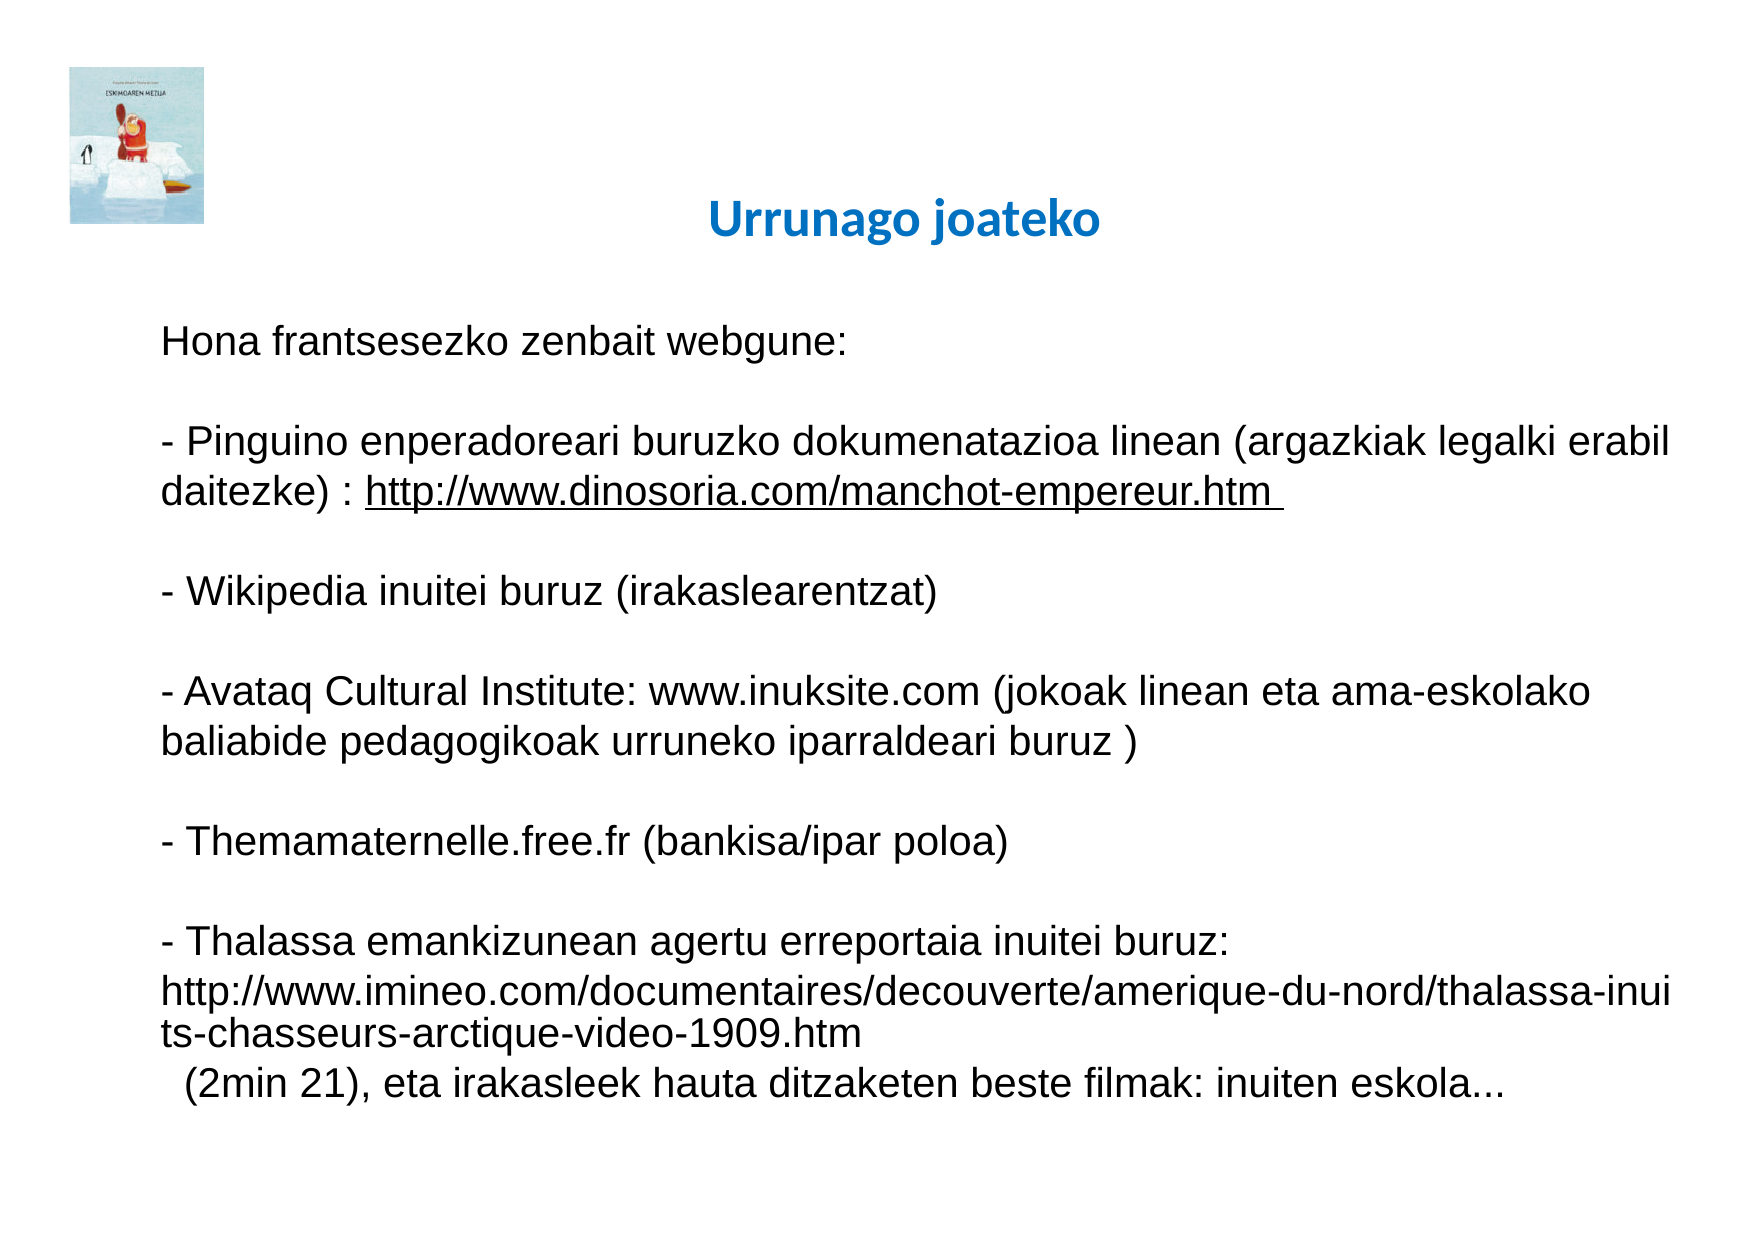

Urrunago joateko
Hona frantsesezko zenbait webgune:
- Pinguino enperadoreari buruzko dokumenatazioa linean (argazkiak legalki erabil daitezke) : http://www.dinosoria.com/manchot-empereur.htm
- Wikipedia inuitei buruz (irakaslearentzat)
- Avataq Cultural Institute: www.inuksite.com (jokoak linean eta ama-eskolako baliabide pedagogikoak urruneko iparraldeari buruz )
- Themamaternelle.free.fr (bankisa/ipar poloa)
- Thalassa emankizunean agertu erreportaia inuitei buruz: http://www.imineo.com/documentaires/decouverte/amerique-du-nord/thalassa-inuits-chasseurs-arctique-video-1909.htm (2min 21), eta irakasleek hauta ditzaketen beste filmak: inuiten eskola...